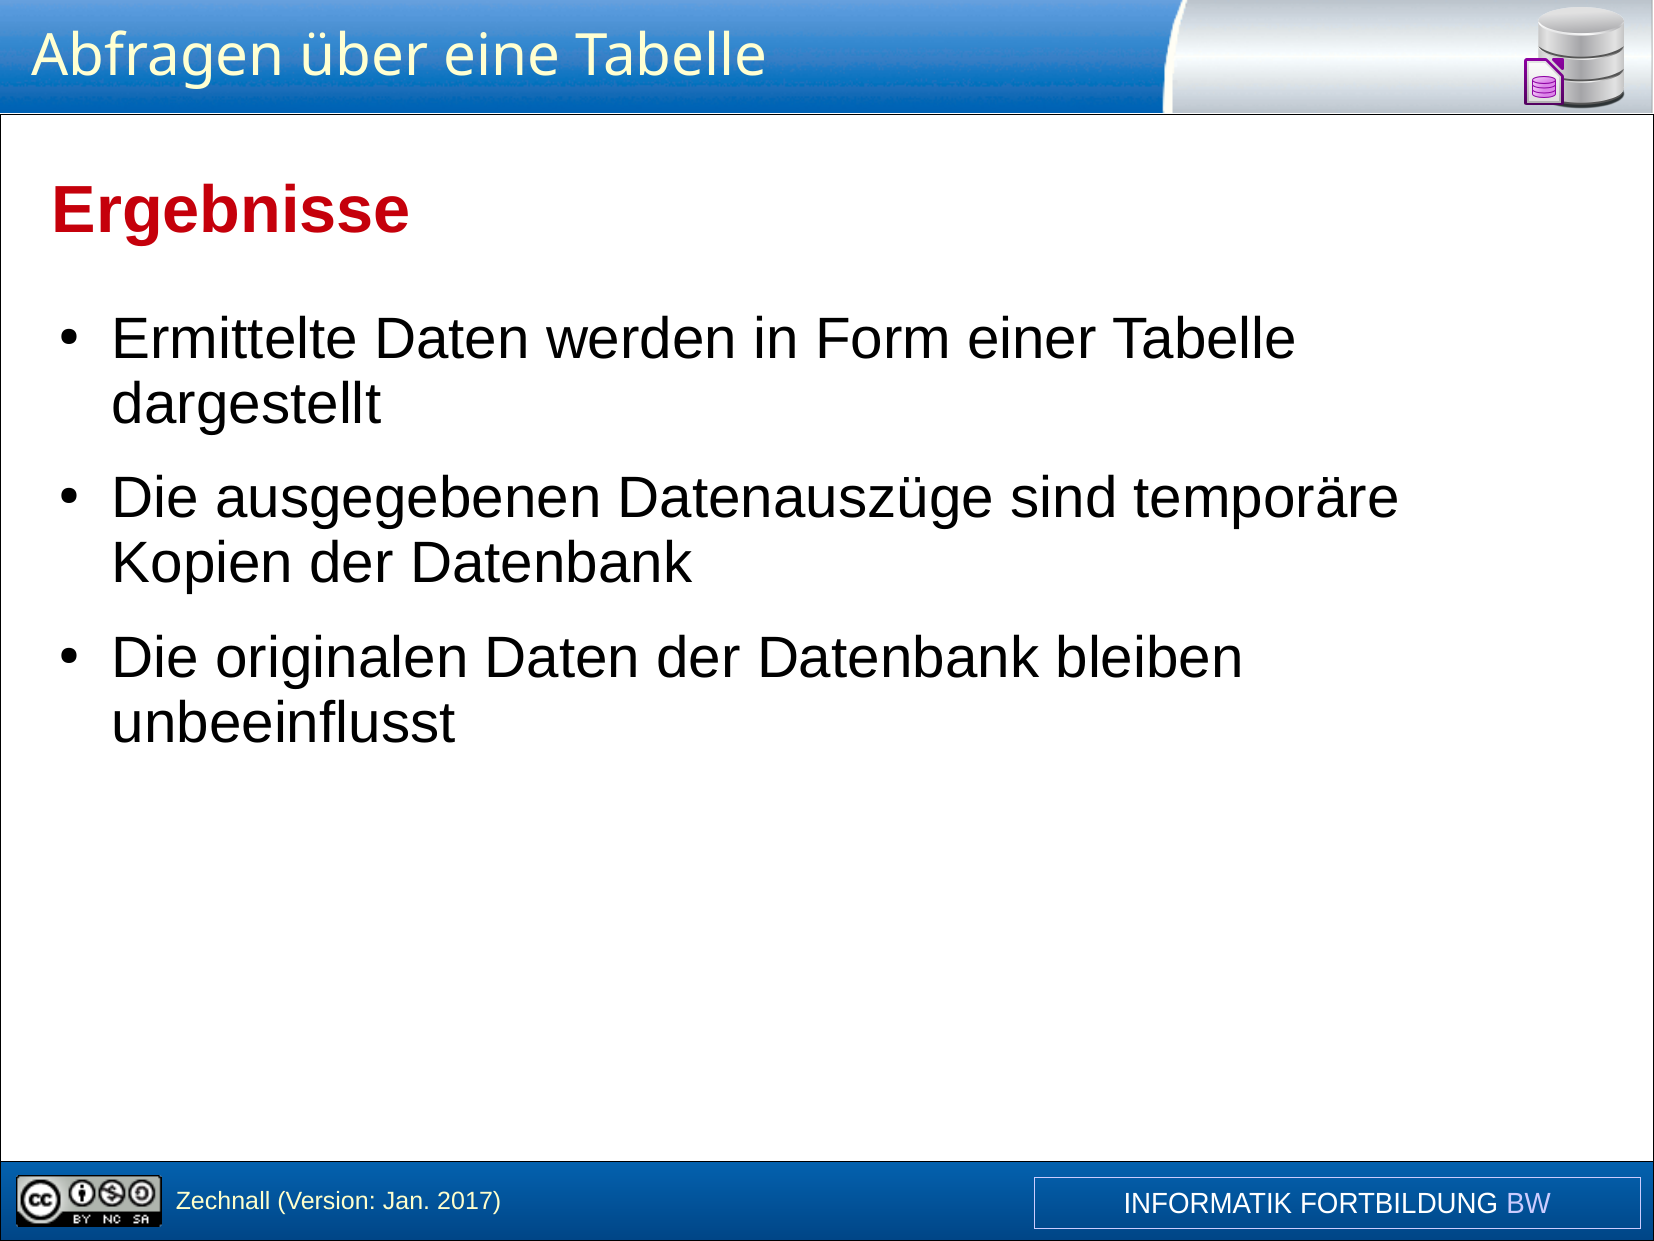

# Abfragen über eine Tabelle
Ergebnisse
Ermittelte Daten werden in Form einer Tabelle dargestellt
Die ausgegebenen Datenauszüge sind temporäre Kopien der Datenbank
Die originalen Daten der Datenbank bleiben unbeeinflusst